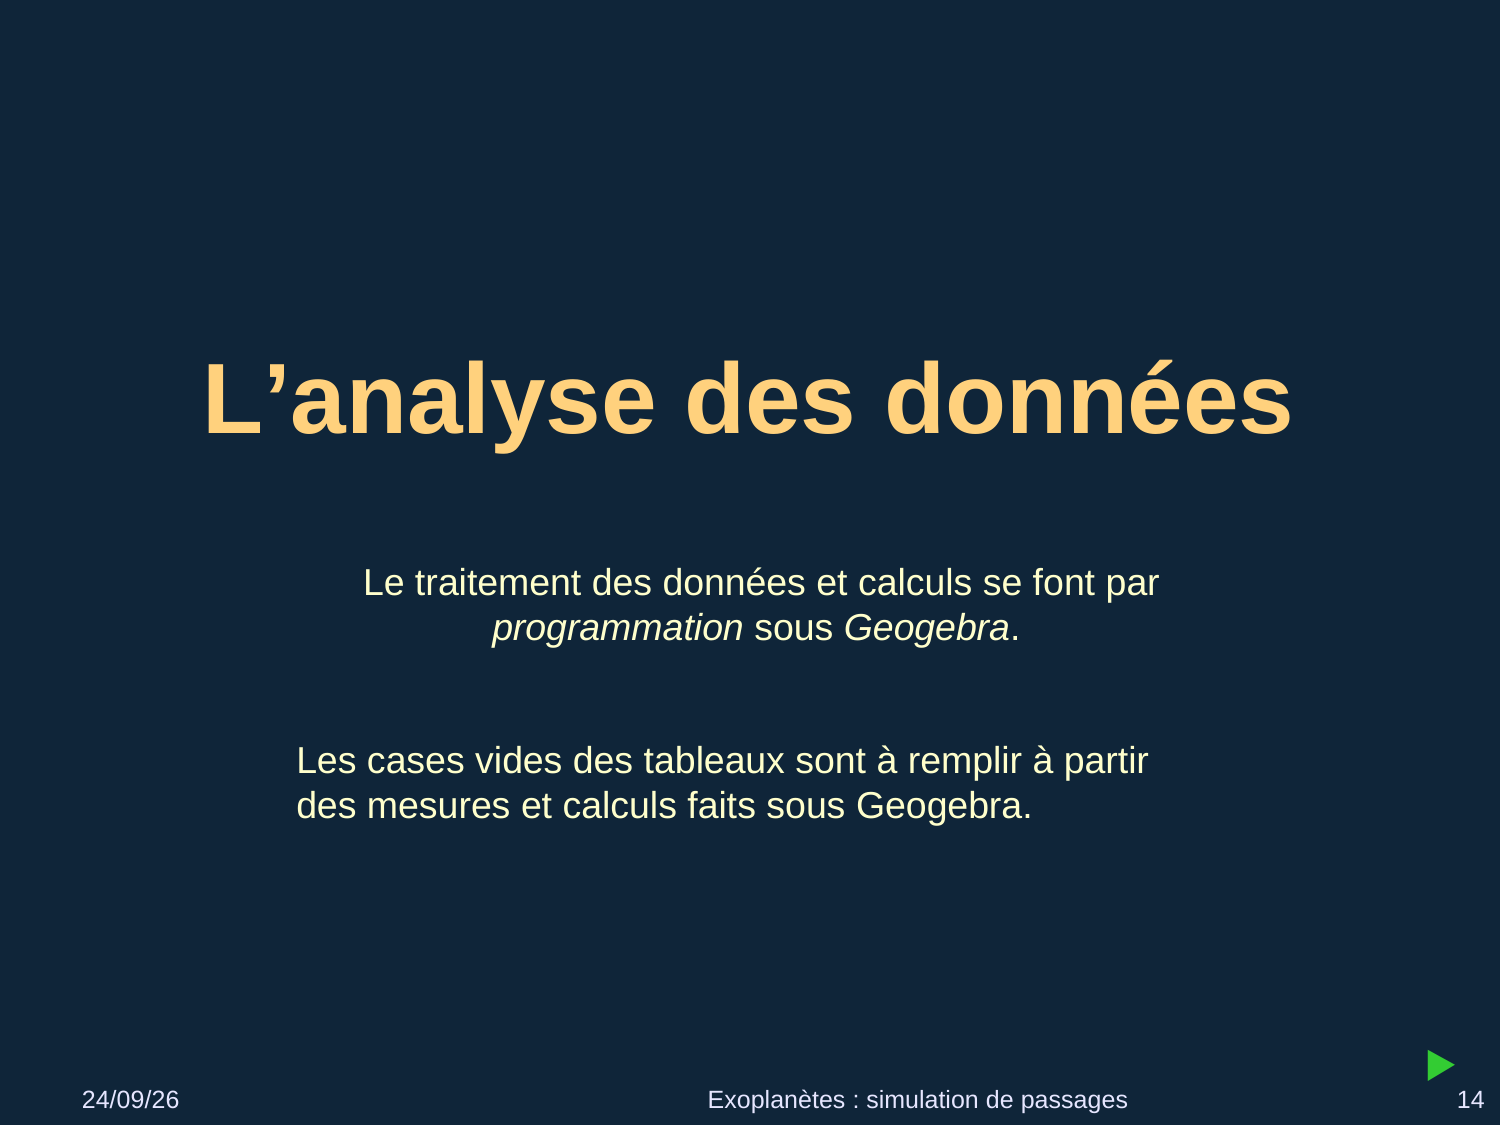

L’analyse des données
Le traitement des données et calculs se font par
programmation sous Geogebra.
Les cases vides des tableaux sont à remplir à partir des mesures et calculs faits sous Geogebra.

Exoplanètes : simulation de passages
14